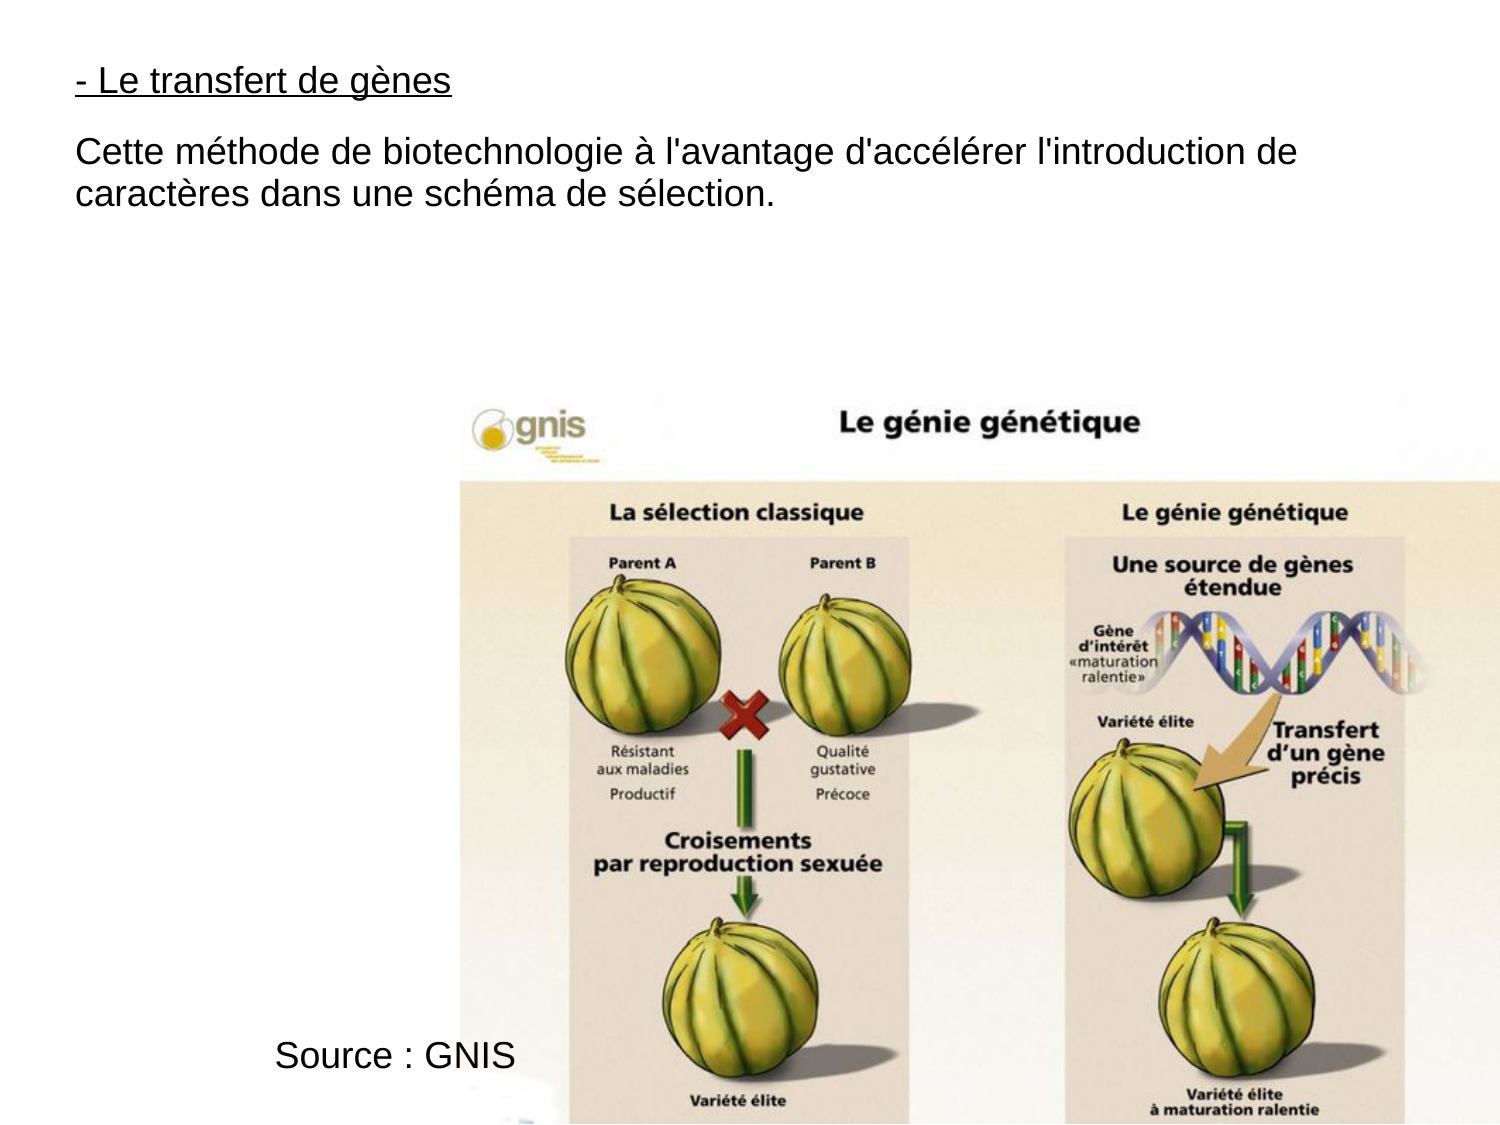

# - Le transfert de gènes
Cette méthode de biotechnologie à l'avantage d'accélérer l'introduction de caractères dans une schéma de sélection.
Source : GNIS